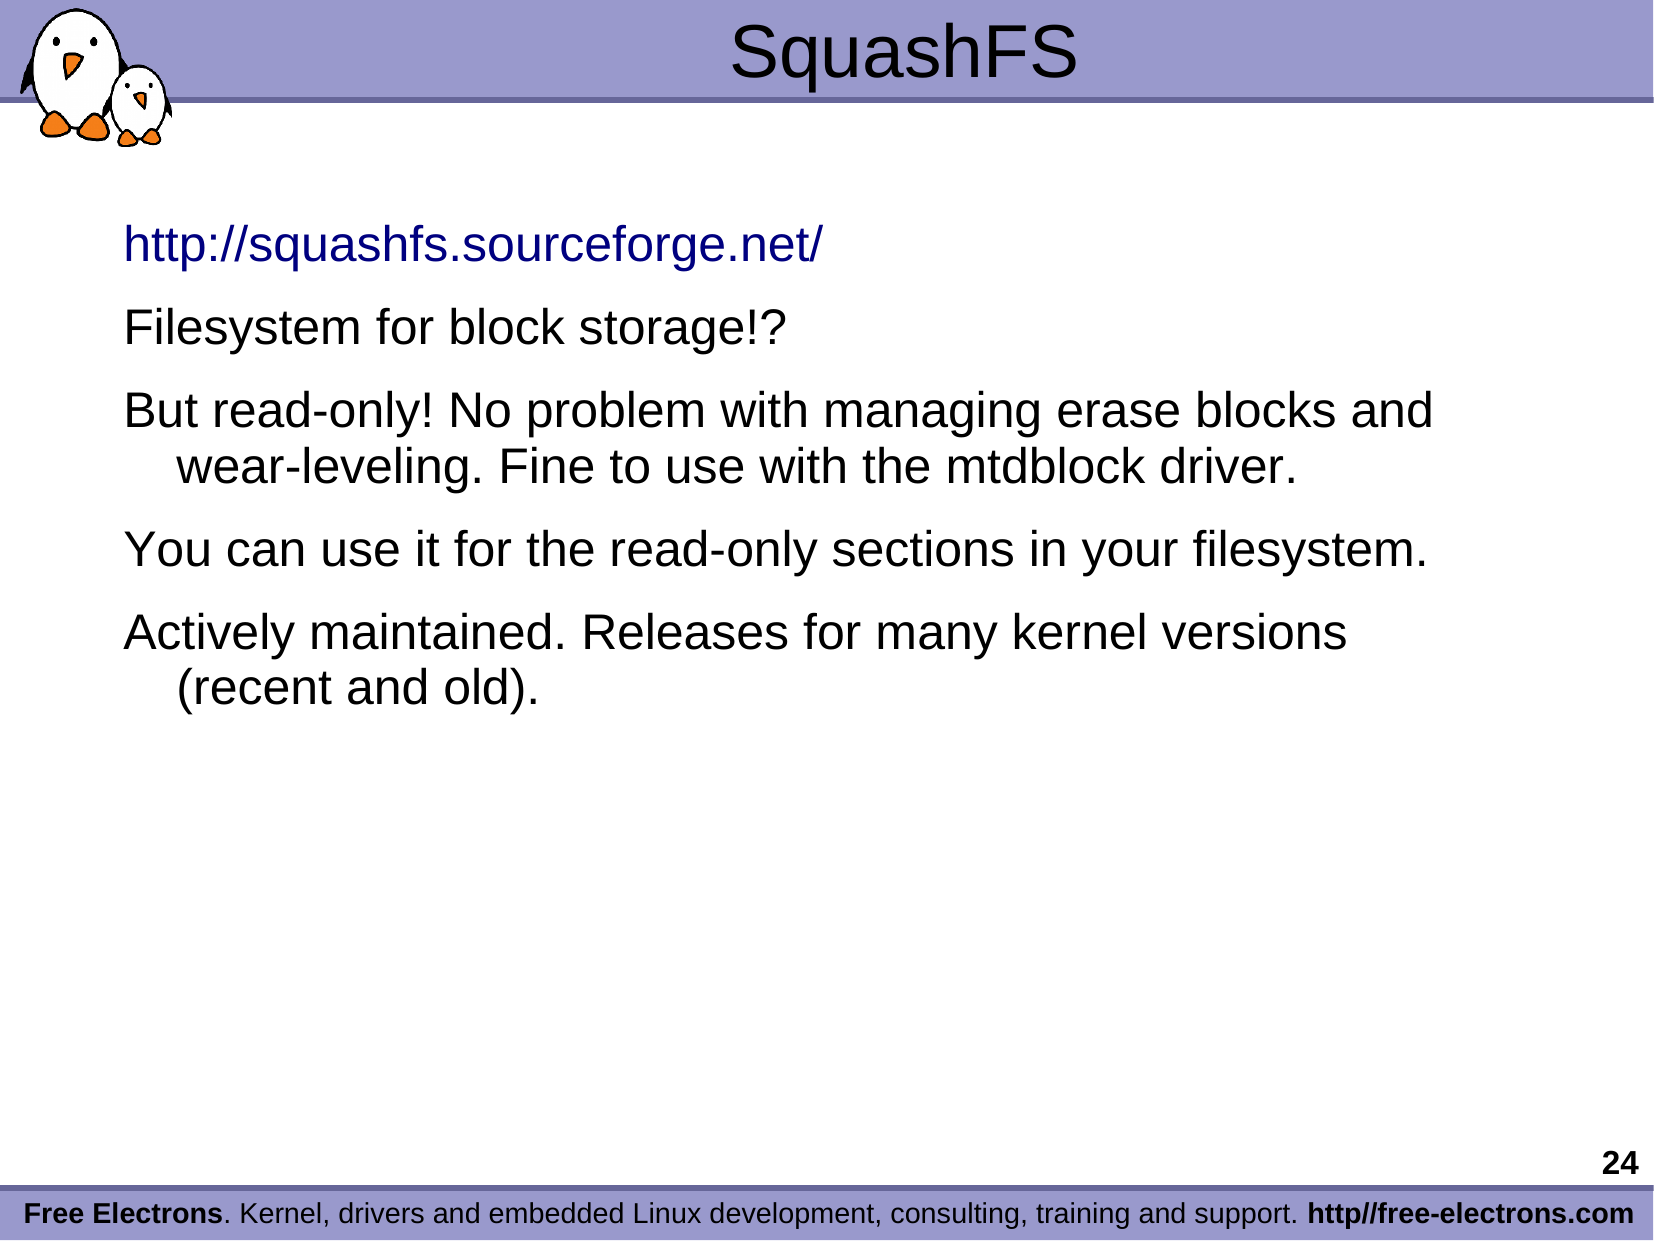

# SquashFS
http://squashfs.sourceforge.net/
Filesystem for block storage!?
But read-only! No problem with managing erase blocks and wear-leveling. Fine to use with the mtdblock driver.
You can use it for the read-only sections in your filesystem.
Actively maintained. Releases for many kernel versions (recent and old).